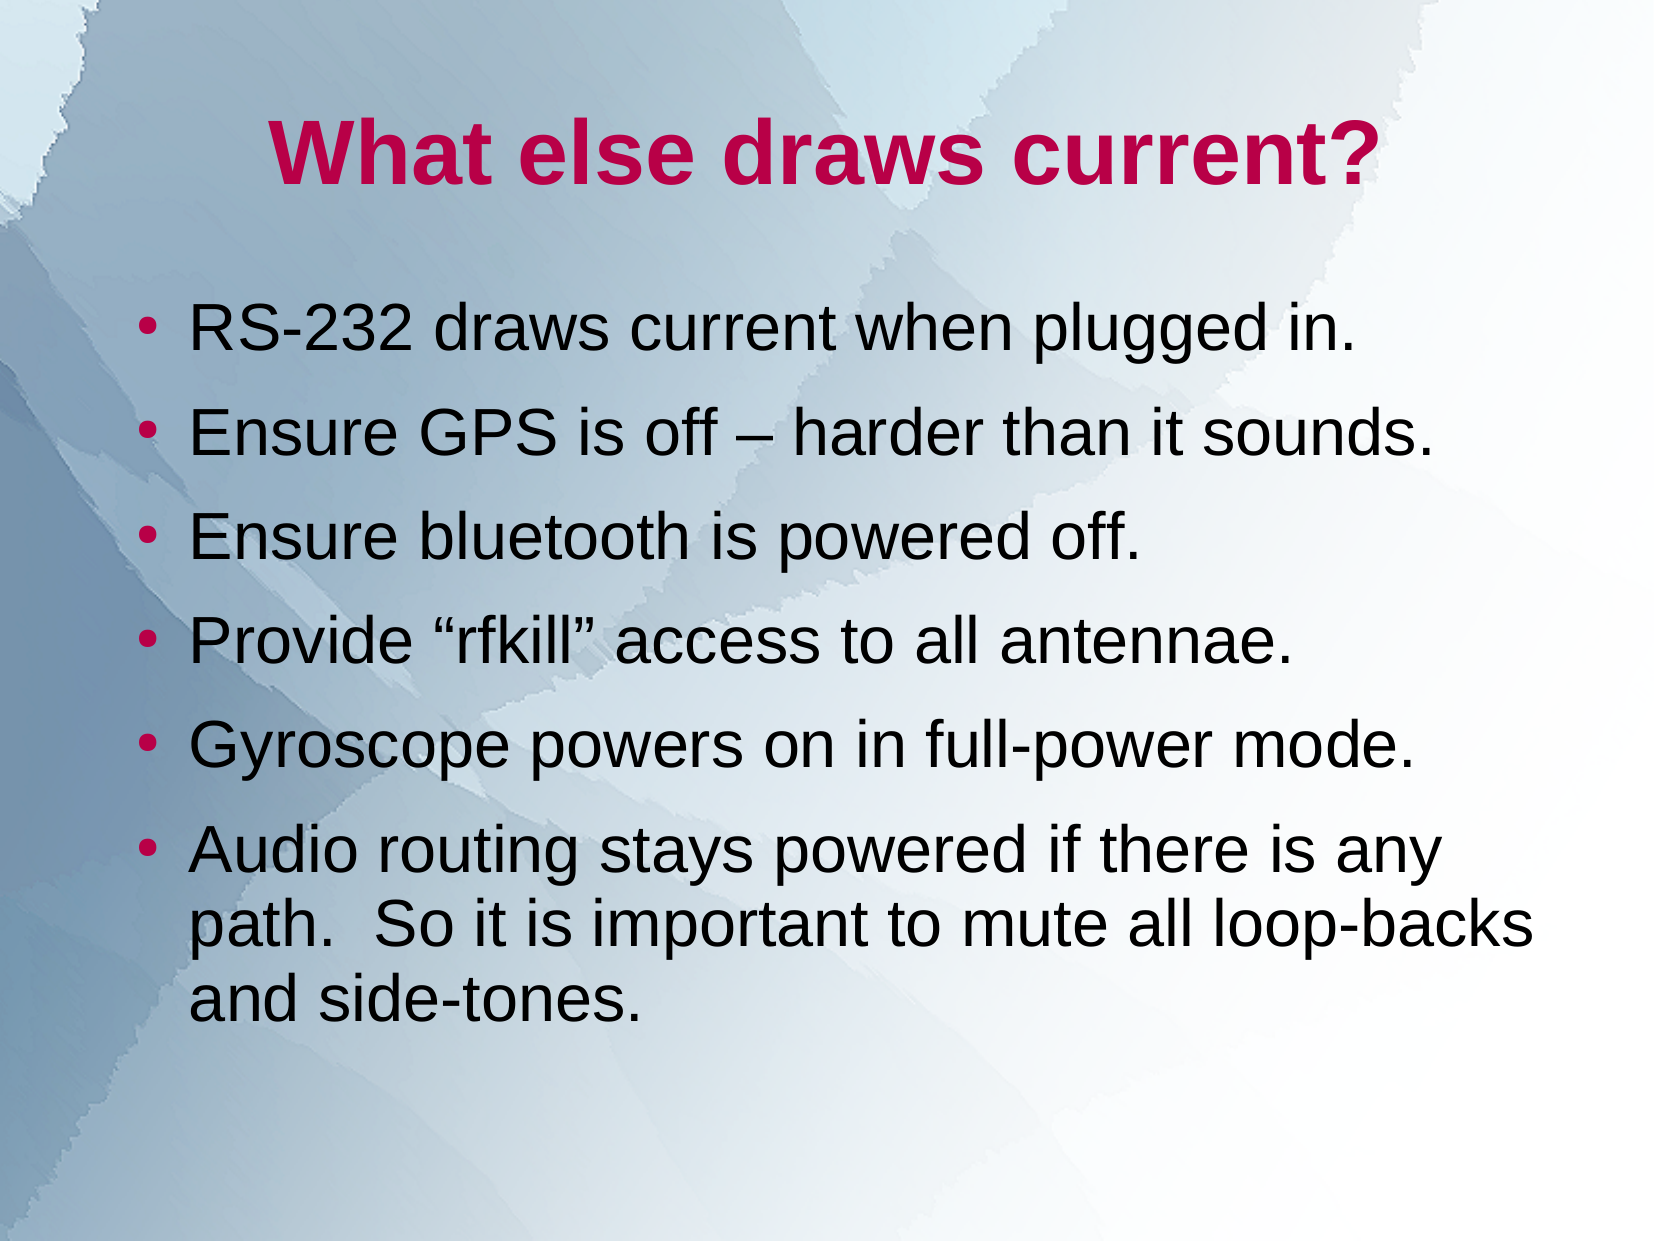

# What else draws current?
RS-232 draws current when plugged in.
Ensure GPS is off – harder than it sounds.
Ensure bluetooth is powered off.
Provide “rfkill” access to all antennae.
Gyroscope powers on in full-power mode.
Audio routing stays powered if there is any path. So it is important to mute all loop-backs and side-tones.